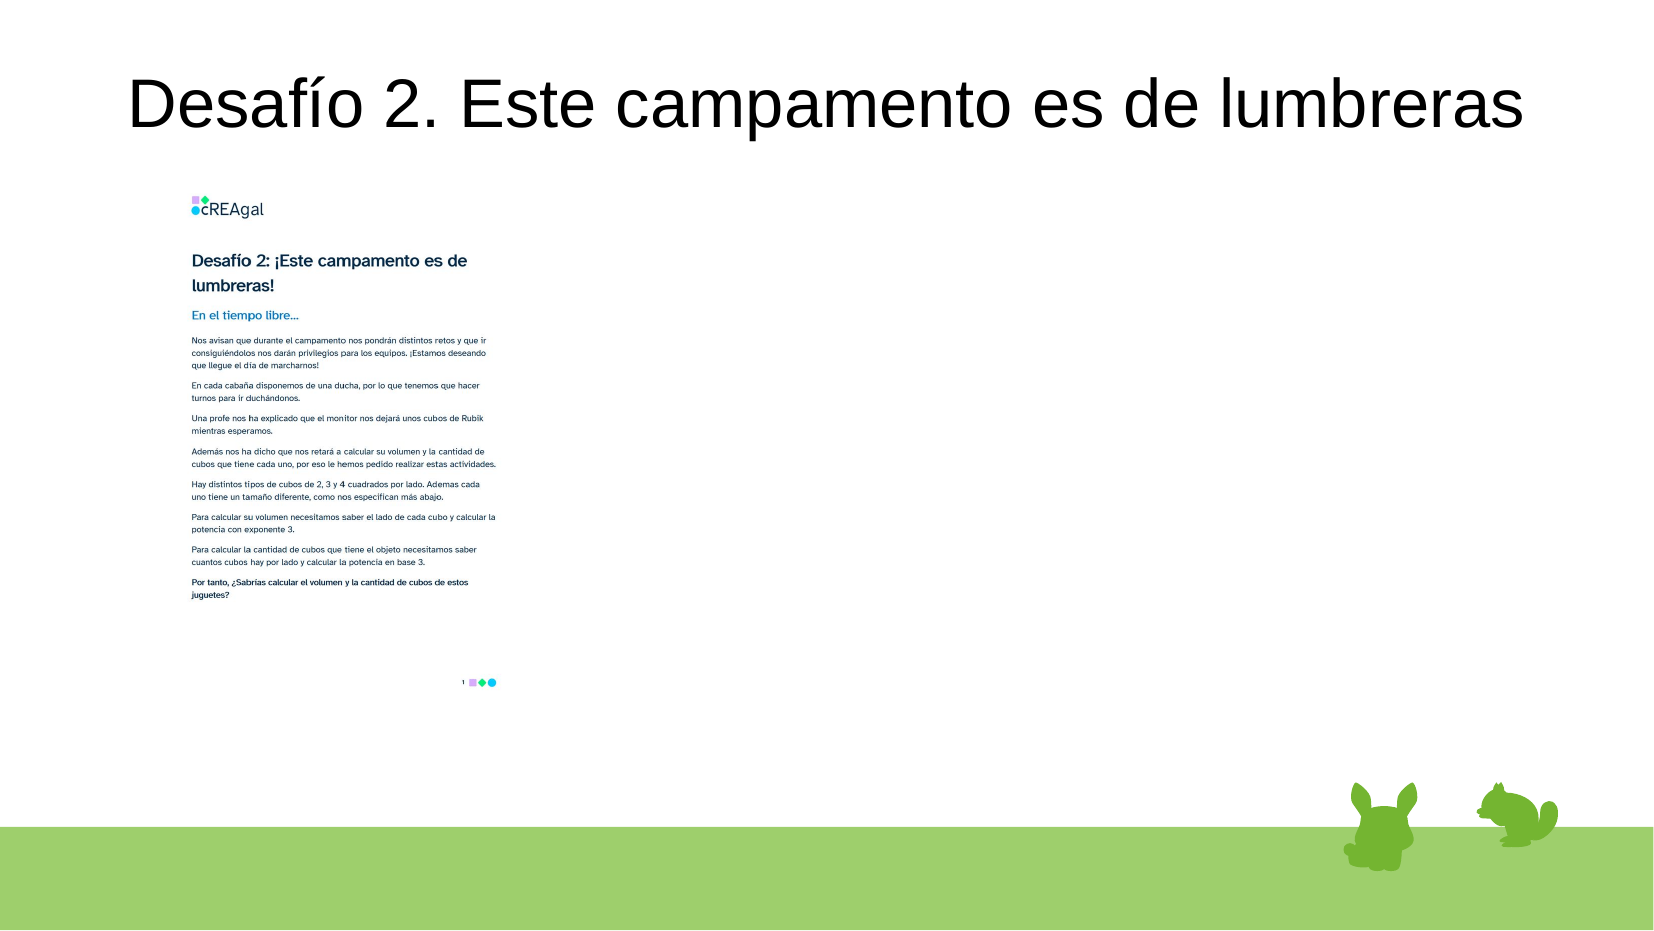

# Desafío 2. Este campamento es de lumbreras